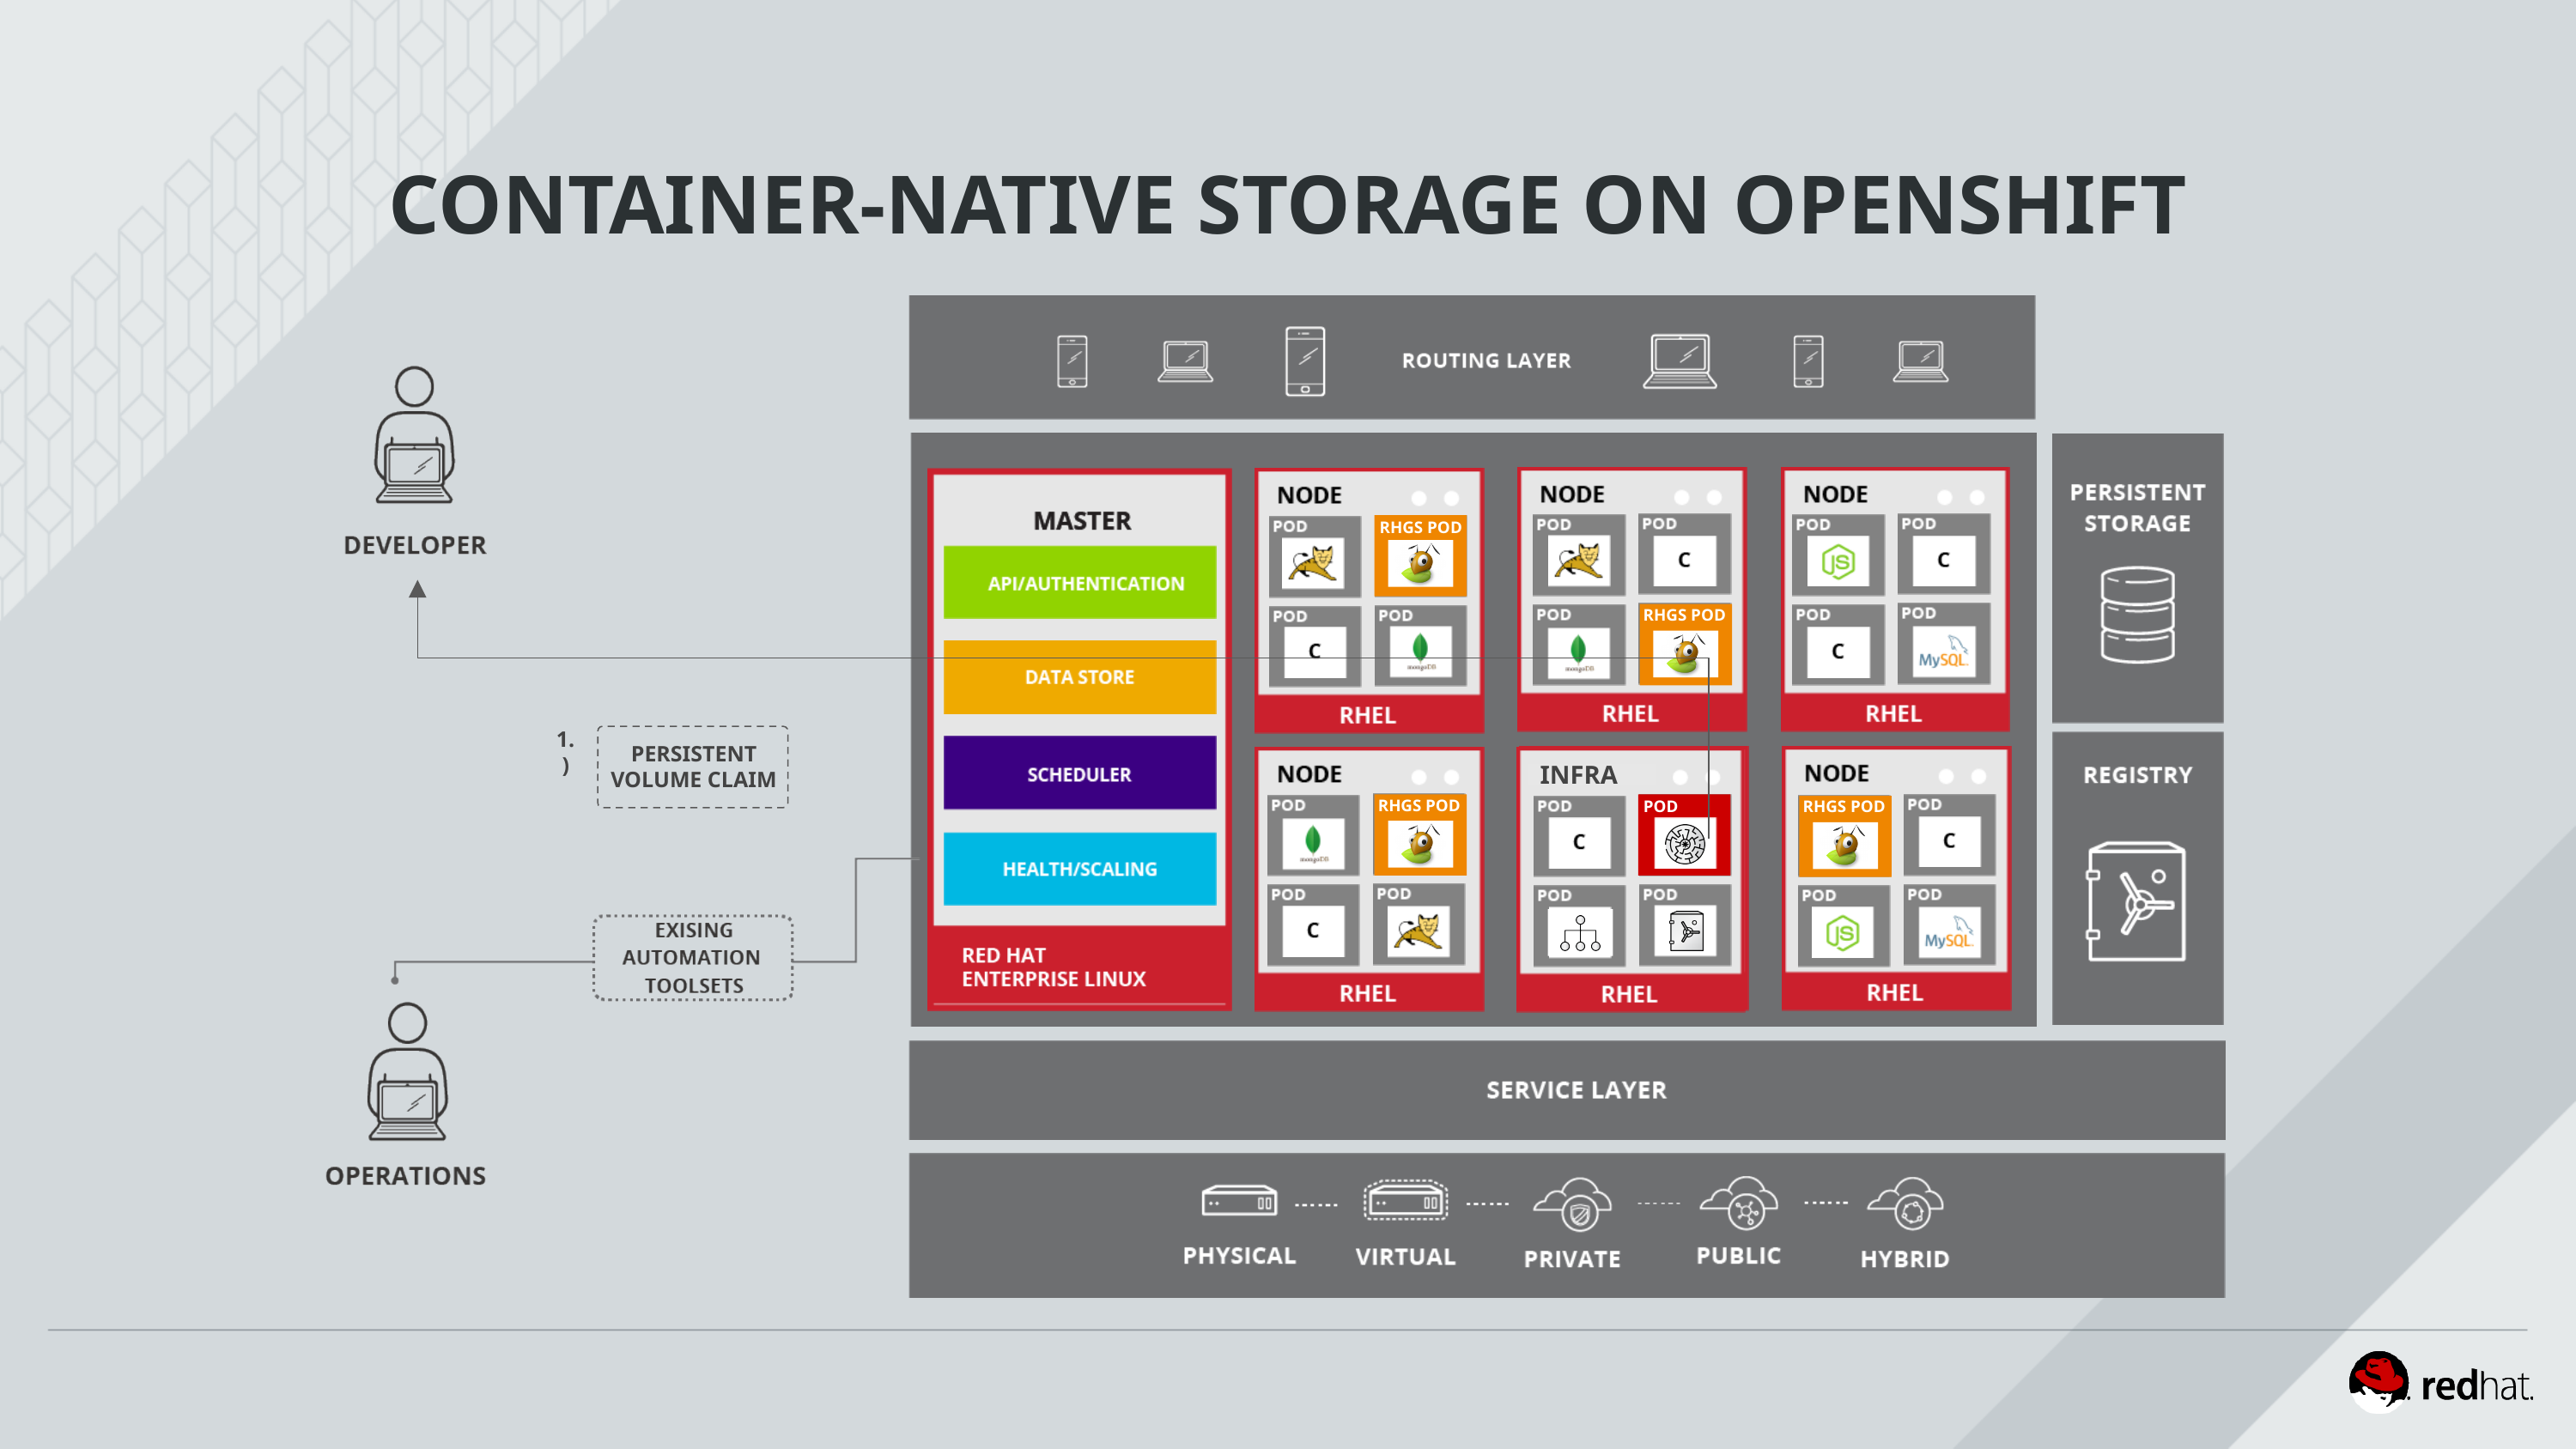

CONTAINER-NATIVE STORAGE ON OPENSHIFT
RHGS POD
RHGS POD
1.)
PERSISTENT VOLUME CLAIM
INFRA
INFRA
RHGS POD
POD
POD
RHGS POD